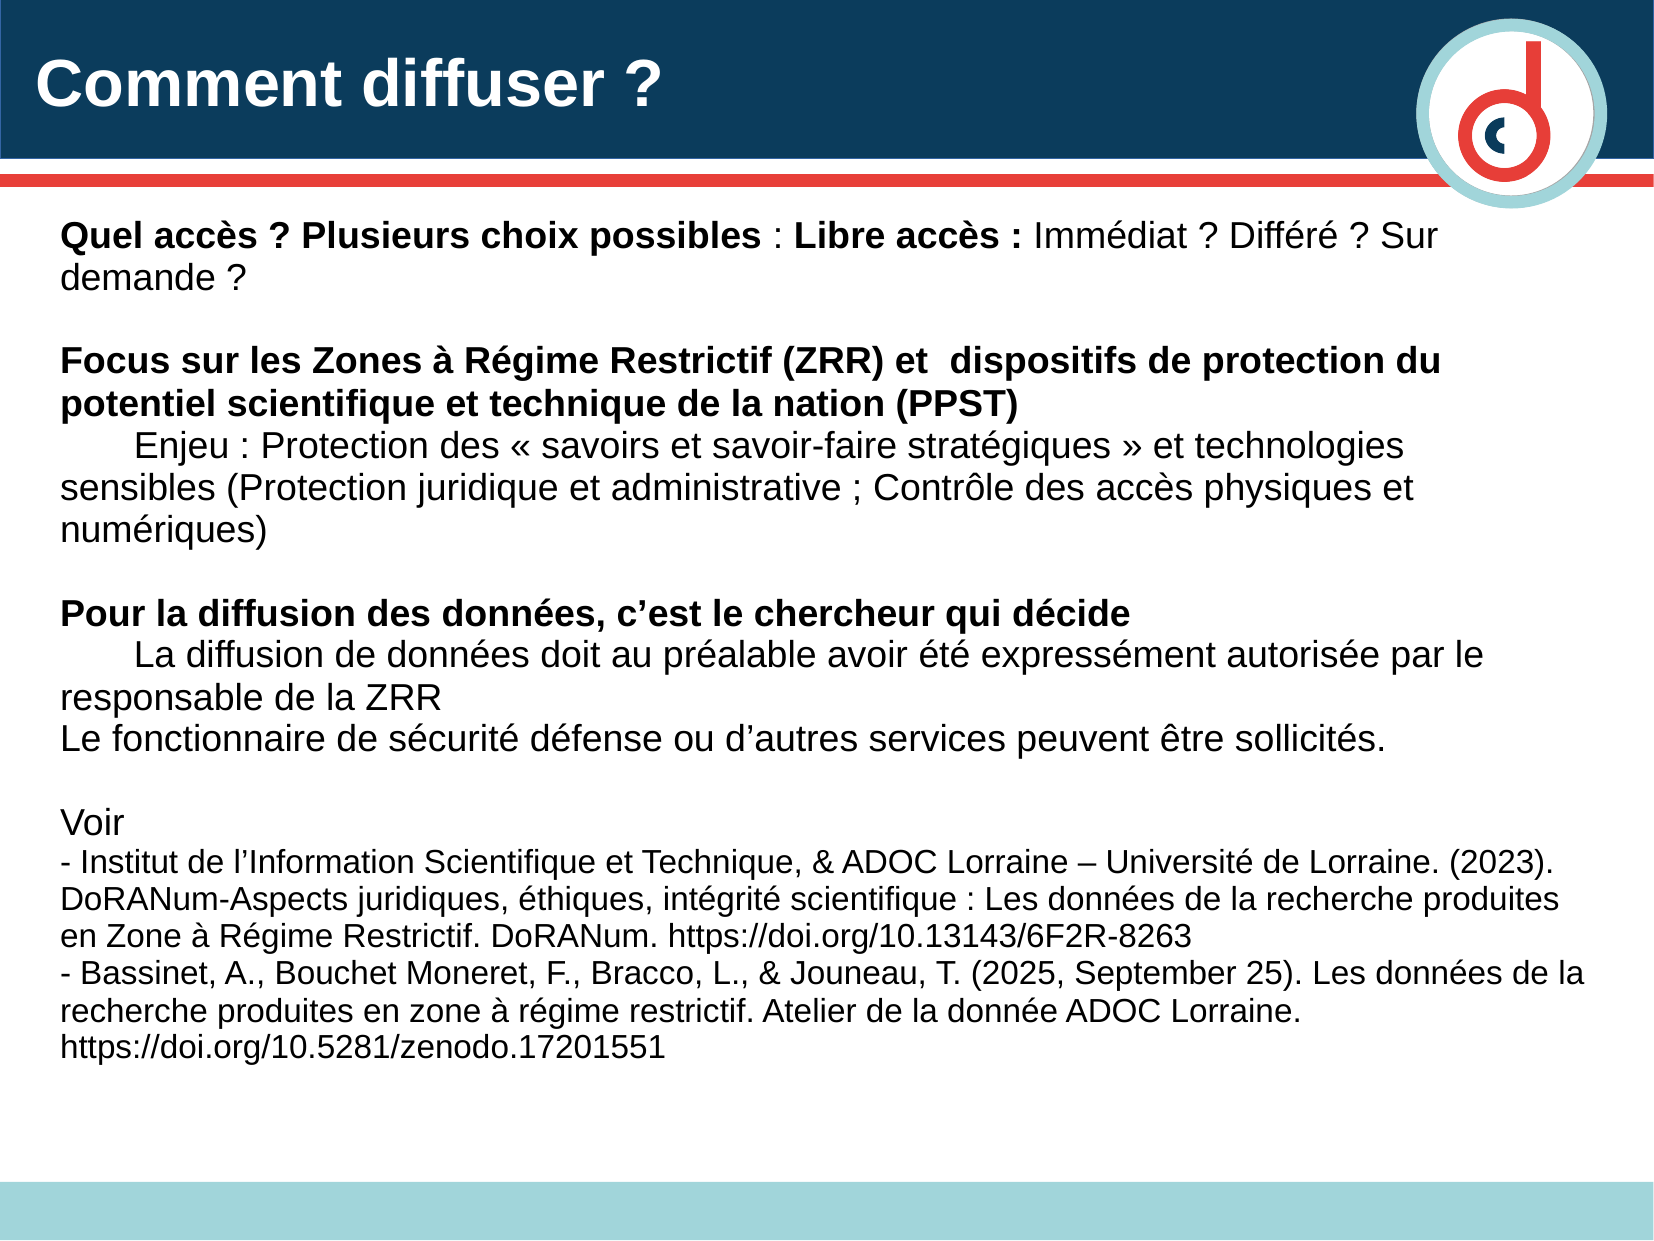

# Comment diffuser ?
Quel accès ? Plusieurs choix possibles : Libre accès : Immédiat ? Différé ? Sur demande ?
Focus sur les Zones à Régime Restrictif (ZRR) et dispositifs de protection du potentiel scientifique et technique de la nation (PPST)
	Enjeu : Protection des « savoirs et savoir-faire stratégiques » et technologies 	sensibles (Protection juridique et administrative ; Contrôle des accès physiques et numériques)
Pour la diffusion des données, c’est le chercheur qui décide
	La diffusion de données doit au préalable avoir été expressément autorisée par le responsable de la ZRR
Le fonctionnaire de sécurité défense ou d’autres services peuvent être sollicités.
Voir
- Institut de l’Information Scientifique et Technique, & ADOC Lorraine – Université de Lorraine. (2023). DoRANum-Aspects juridiques, éthiques, intégrité scientifique : Les données de la recherche produites en Zone à Régime Restrictif. DoRANum. https://doi.org/10.13143/6F2R-8263
- Bassinet, A., Bouchet Moneret, F., Bracco, L., & Jouneau, T. (2025, September 25). Les données de la recherche produites en zone à régime restrictif. Atelier de la donnée ADOC Lorraine. https://doi.org/10.5281/zenodo.17201551